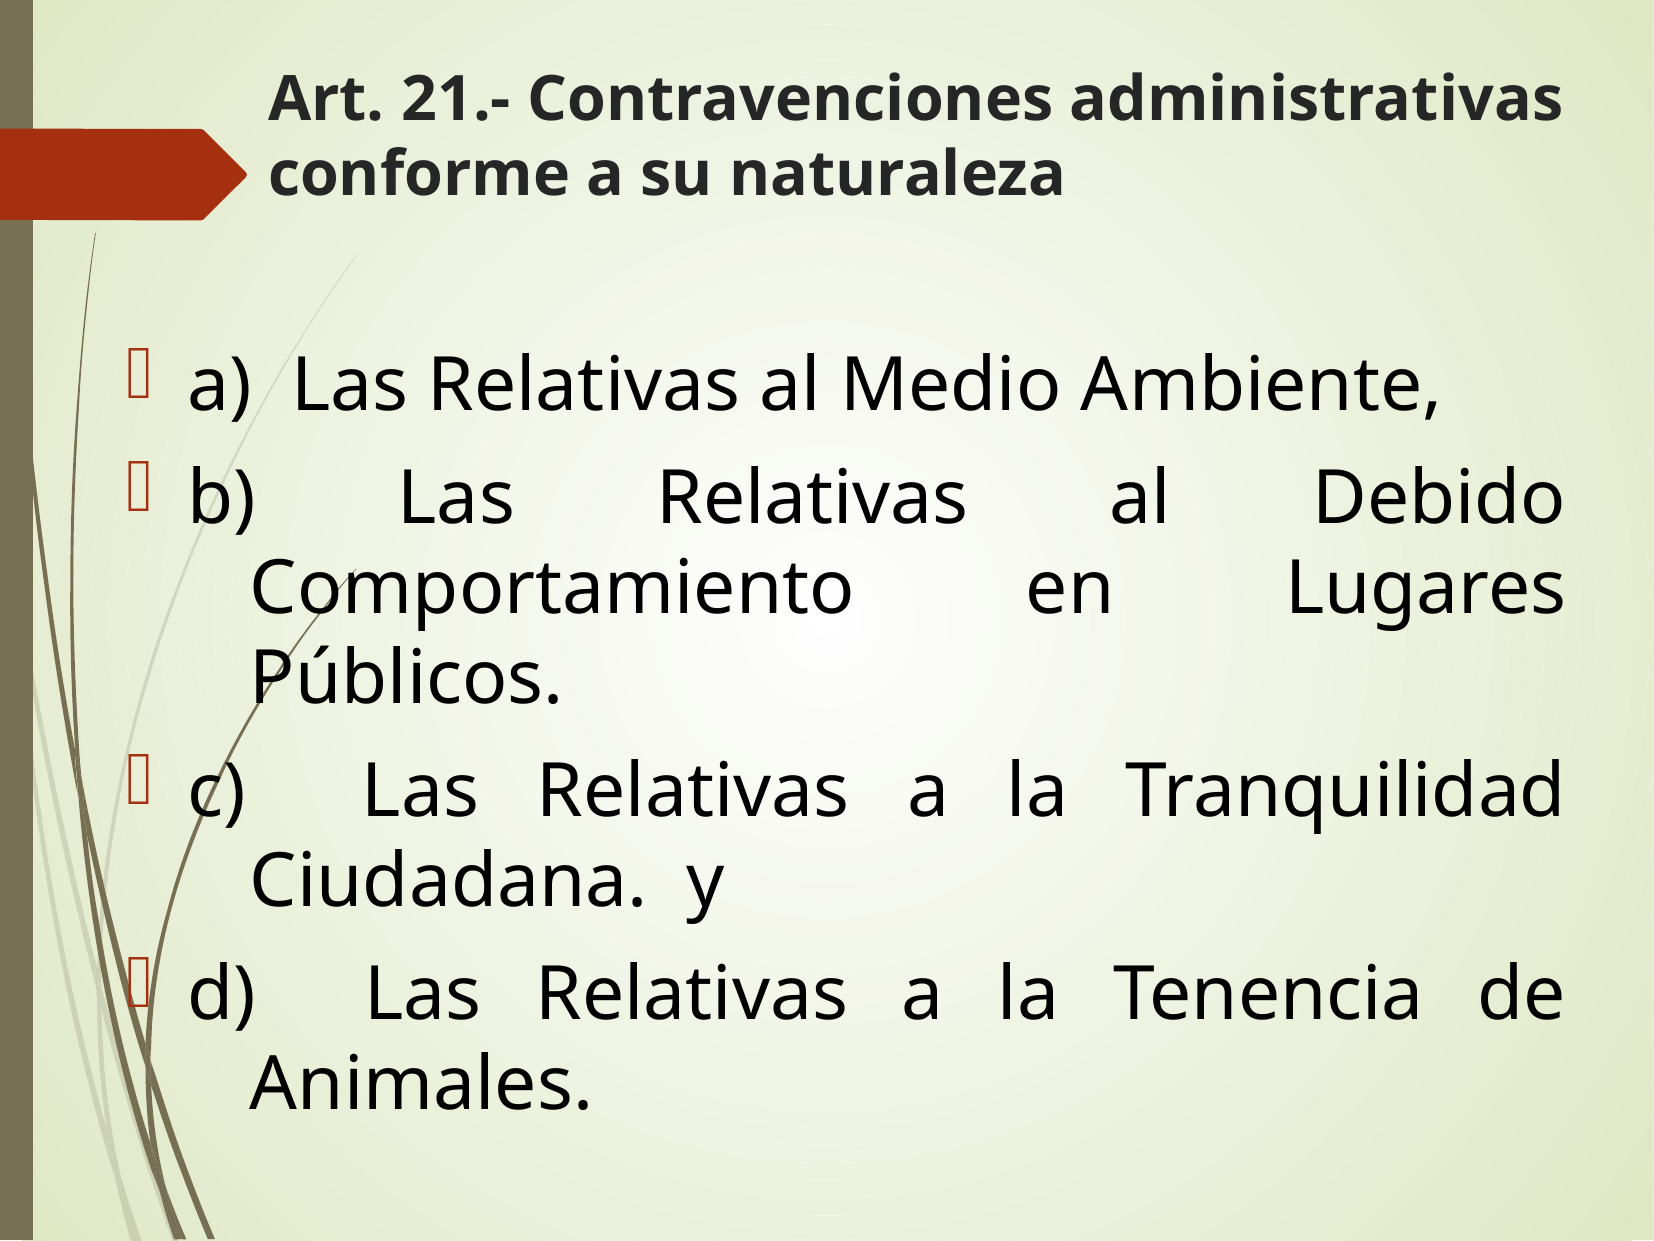

# Art. 21.- Contravenciones administrativas conforme a su naturaleza
a) Las Relativas al Medio Ambiente,
b) Las Relativas al Debido Comportamiento en Lugares Públicos.
c) Las Relativas a la Tranquilidad Ciudadana. y
d) Las Relativas a la Tenencia de Animales.